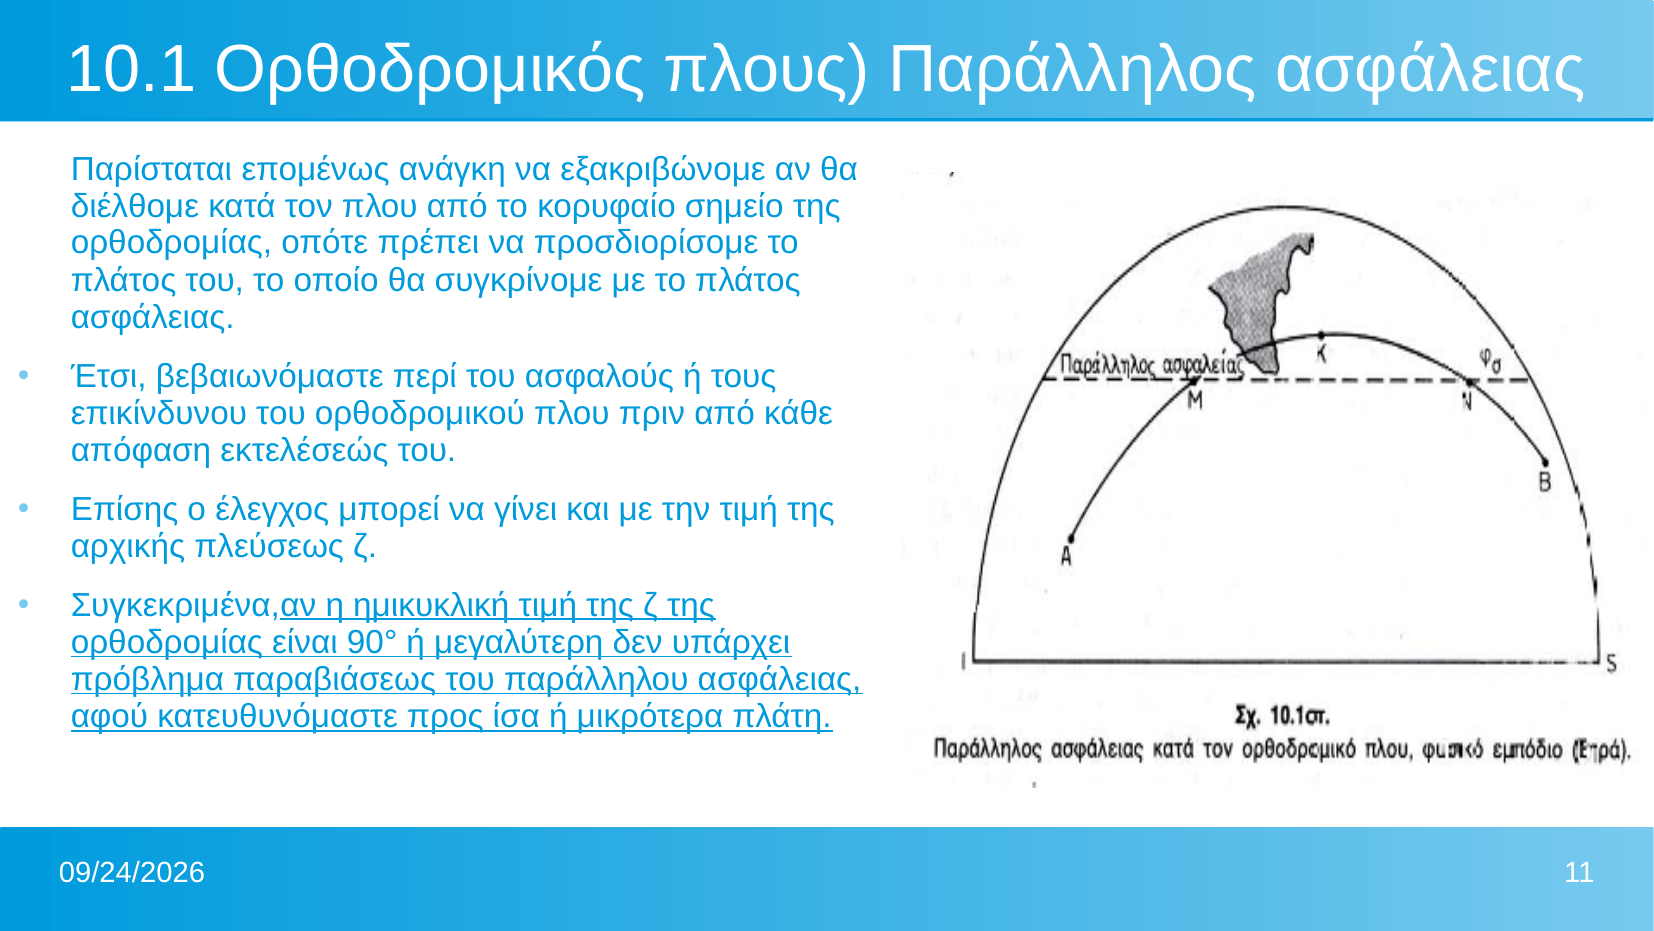

# 10.1 Ορθοδρομικός πλους) Παράλληλος ασφάλειας
Παρίσταται επομένως ανάγκη να εξακριβώνομε αν θα διέλθομε κατά τον πλου από το κορυφαίο σημείο της ορθοδρομίας, οπότε πρέπει να προσδιορίσομε το πλάτος του, το οποίο θα συγκρίνομε με το πλάτος ασφάλειας.
Έτσι, βεβαιωνόμαστε περί του ασφαλούς ή τους επικίνδυνου του ορθοδρομικού πλου πριν από κάθε απόφαση εκτελέσεώς του.
Επίσης ο έλεγχος μπορεί να γίνει και με την τιμή της αρχικής πλεύσεως ζ.
Συγκεκριμένα,αν η ημικυκλική τιμή της ζ της ορθοδρομίας είναι 90° ή μεγαλύτερη δεν υπάρχει πρόβλημα παραβιάσεως του παράλληλου ασφάλειας, αφού κατευθυνόμαστε προς ίσα ή μικρότερα πλάτη.
11